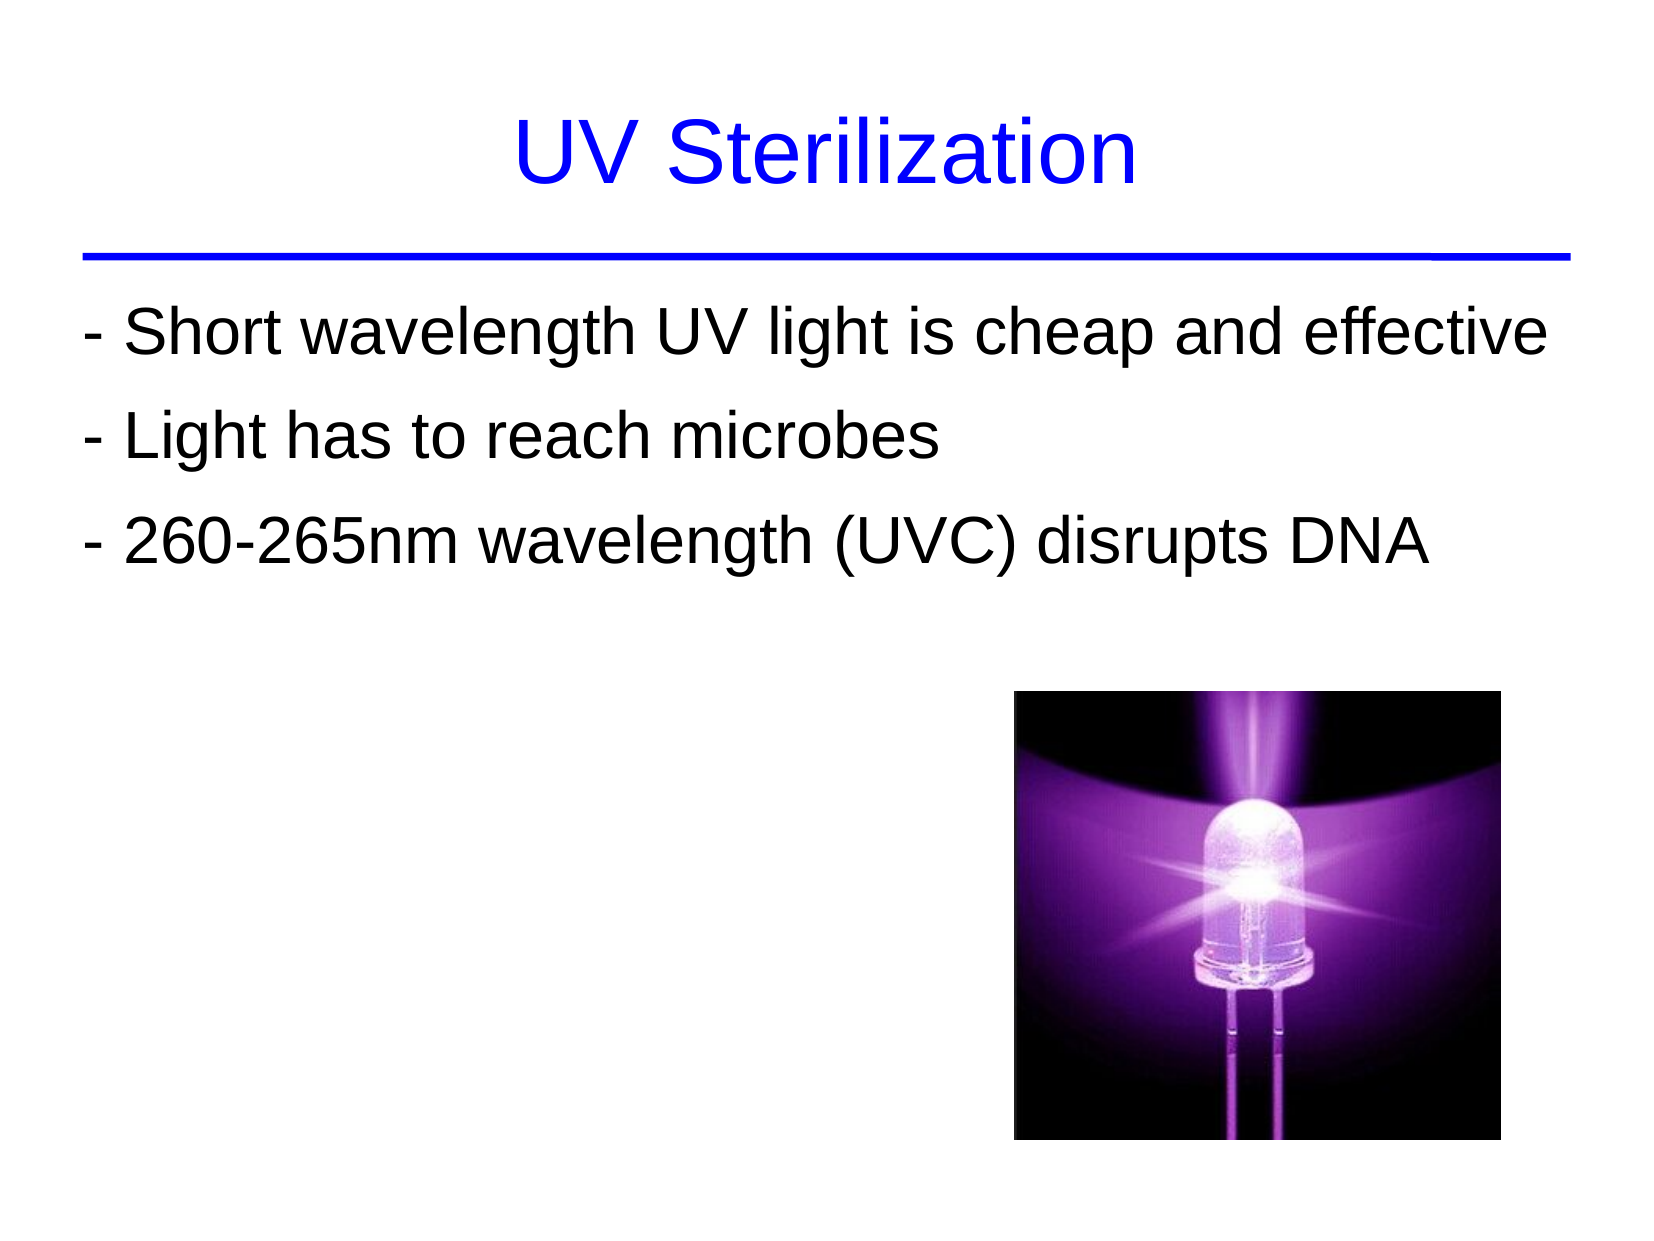

# UV Sterilization
- Short wavelength UV light is cheap and effective
- Light has to reach microbes
- 260-265nm wavelength (UVC) disrupts DNA